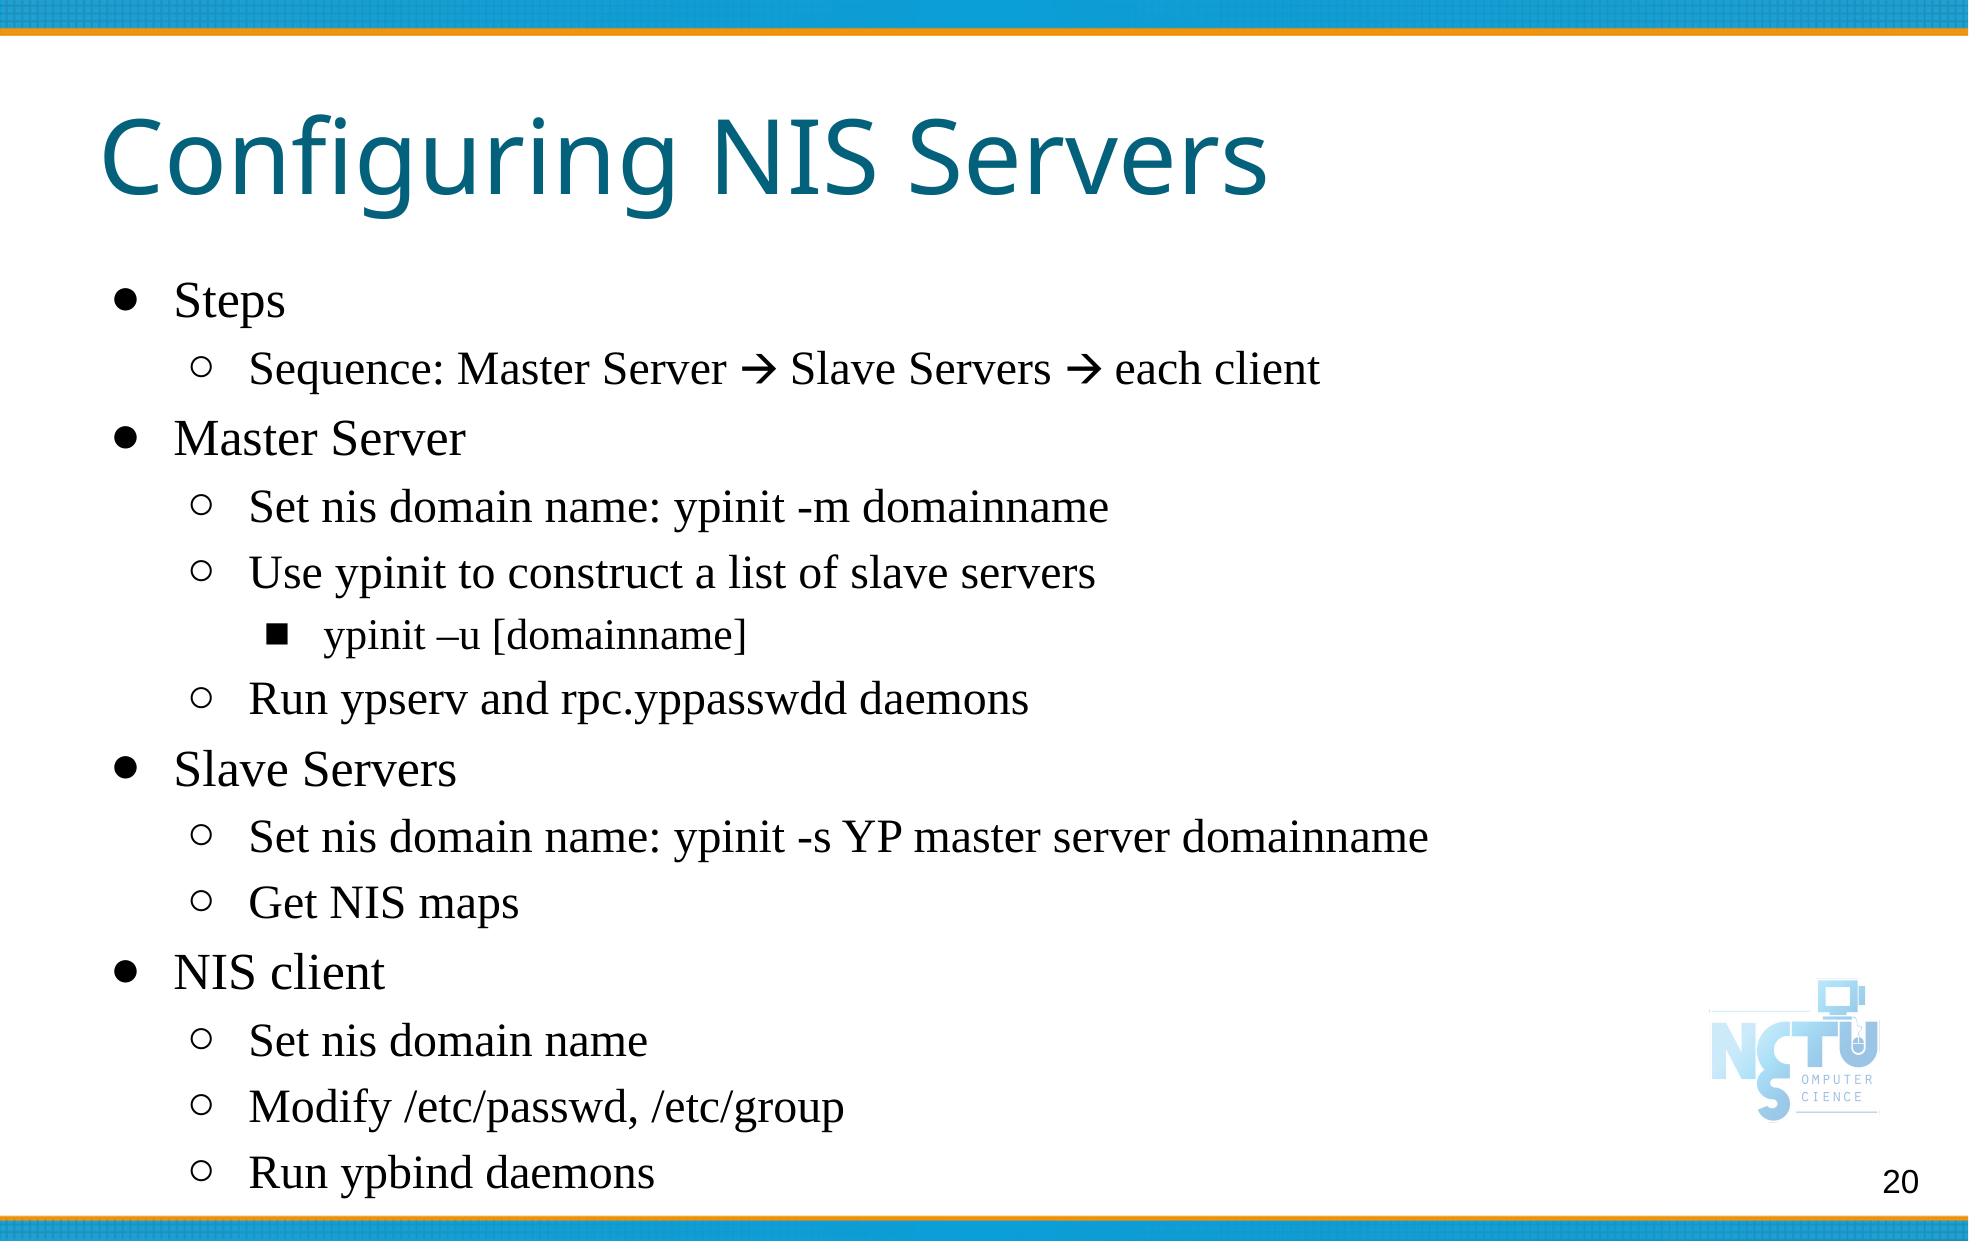

# Configuring NIS Servers
Steps
Sequence: Master Server 🡪 Slave Servers 🡪 each client
Master Server
Set nis domain name: ypinit -m domainname
Use ypinit to construct a list of slave servers
ypinit –u [domainname]
Run ypserv and rpc.yppasswdd daemons
Slave Servers
Set nis domain name: ypinit -s YP master server domainname
Get NIS maps
NIS client
Set nis domain name
Modify /etc/passwd, /etc/group
Run ypbind daemons